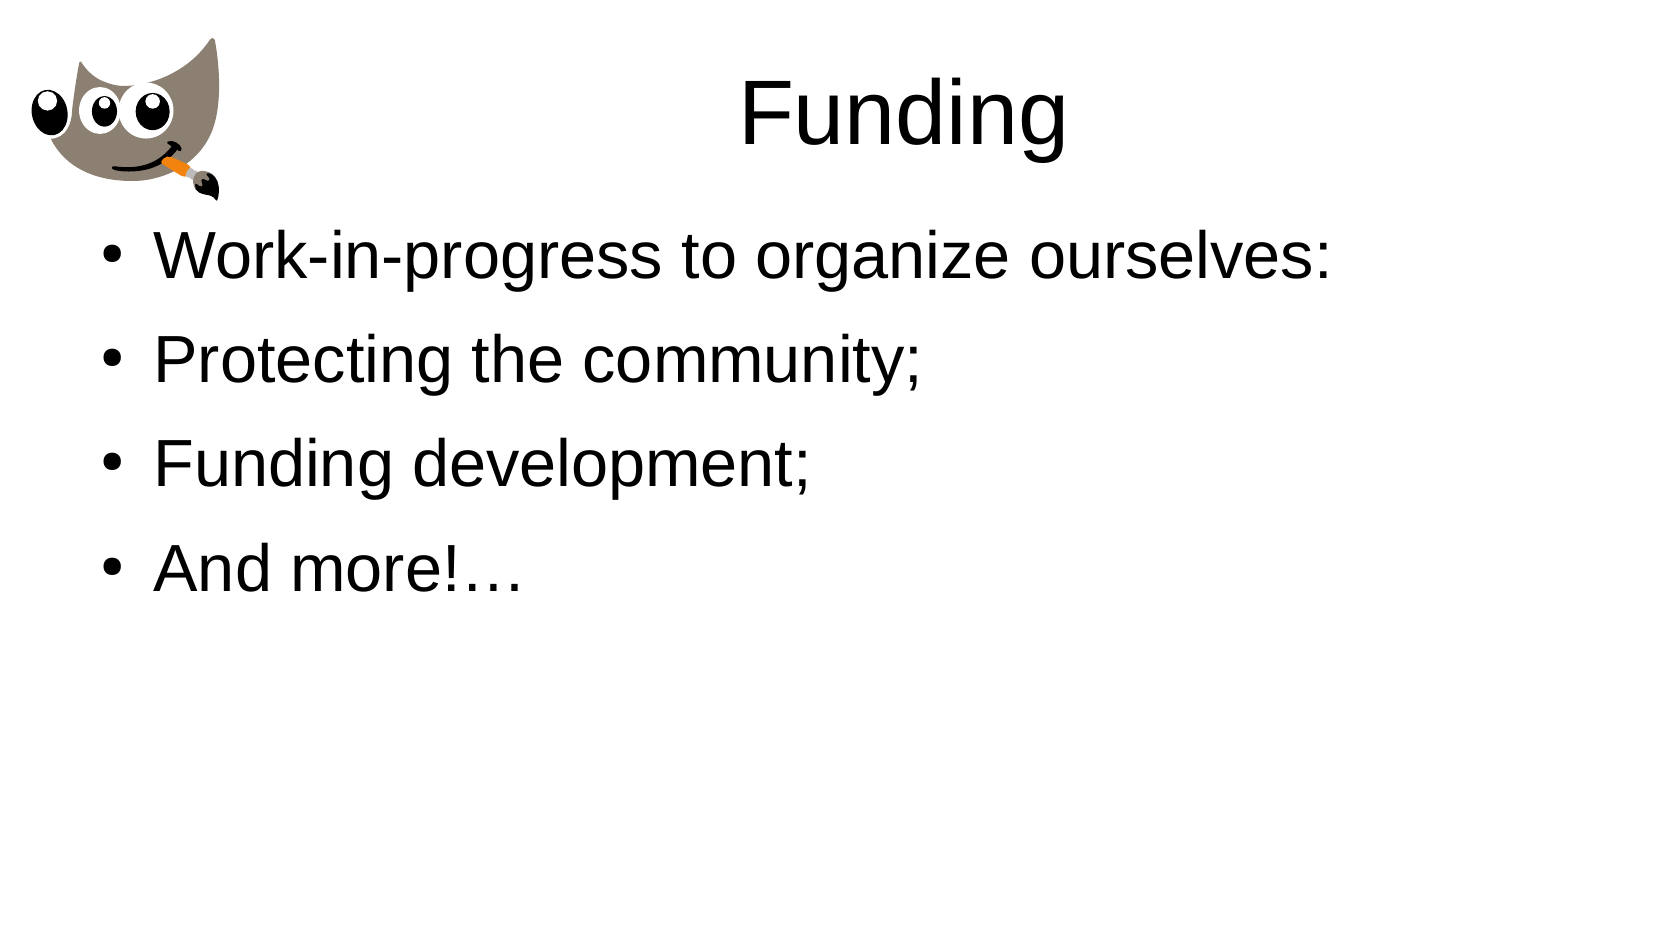

# Funding
Work-in-progress to organize ourselves:
Protecting the community;
Funding development;
And more!…